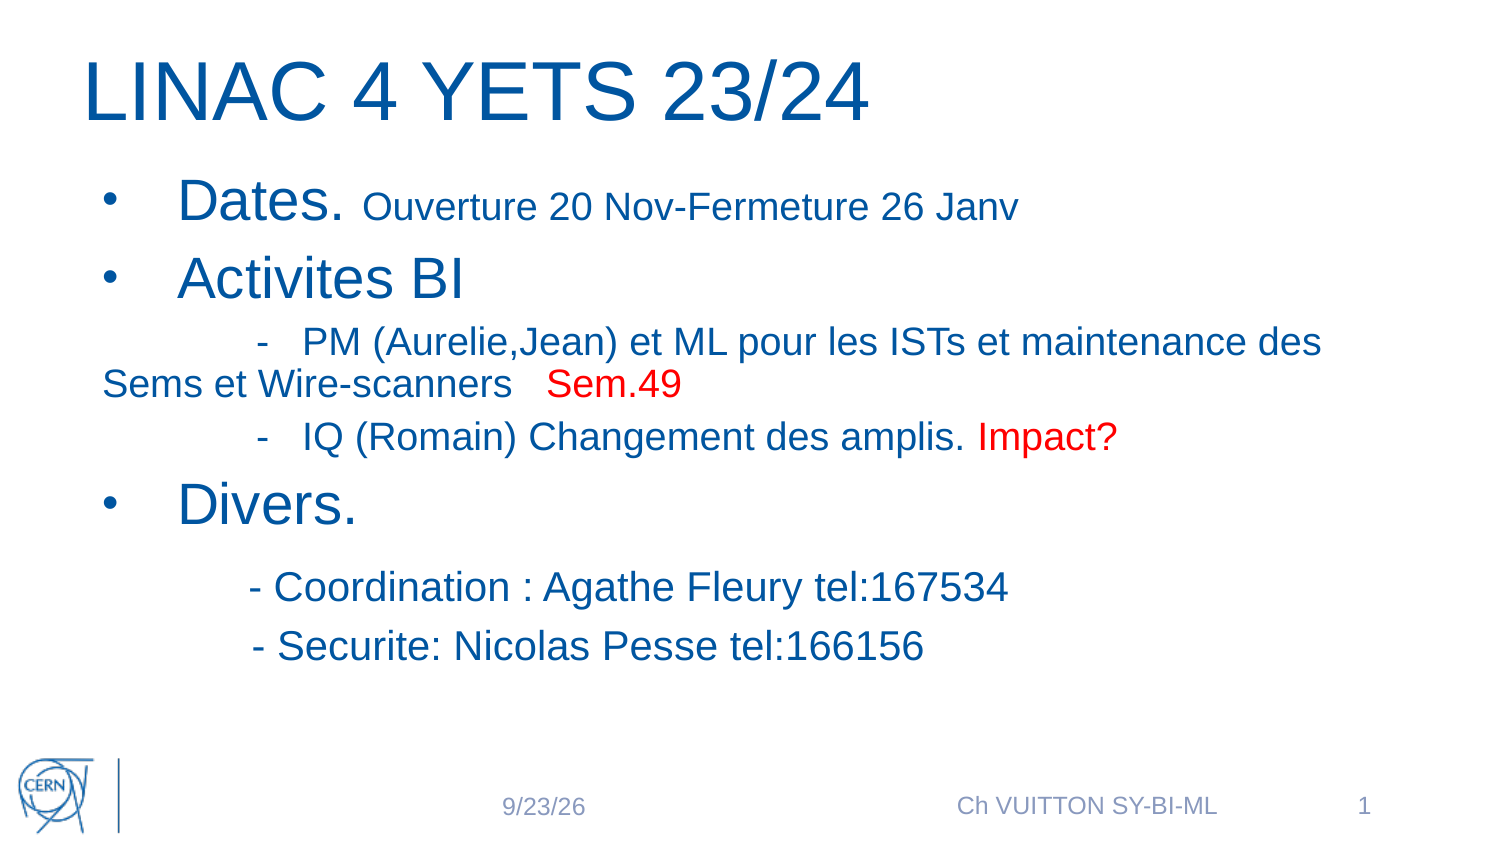

# LINAC 4 YETS 23/24
Dates. Ouverture 20 Nov-Fermeture 26 Janv
Activites BI
 - PM (Aurelie,Jean) et ML pour les ISTs et maintenance des Sems et Wire-scanners Sem.49
 - IQ (Romain) Changement des amplis. Impact?
Divers.
 - Coordination : Agathe Fleury tel:167534
 - Securite: Nicolas Pesse tel:166156
Ch VUITTON SY-BI-ML